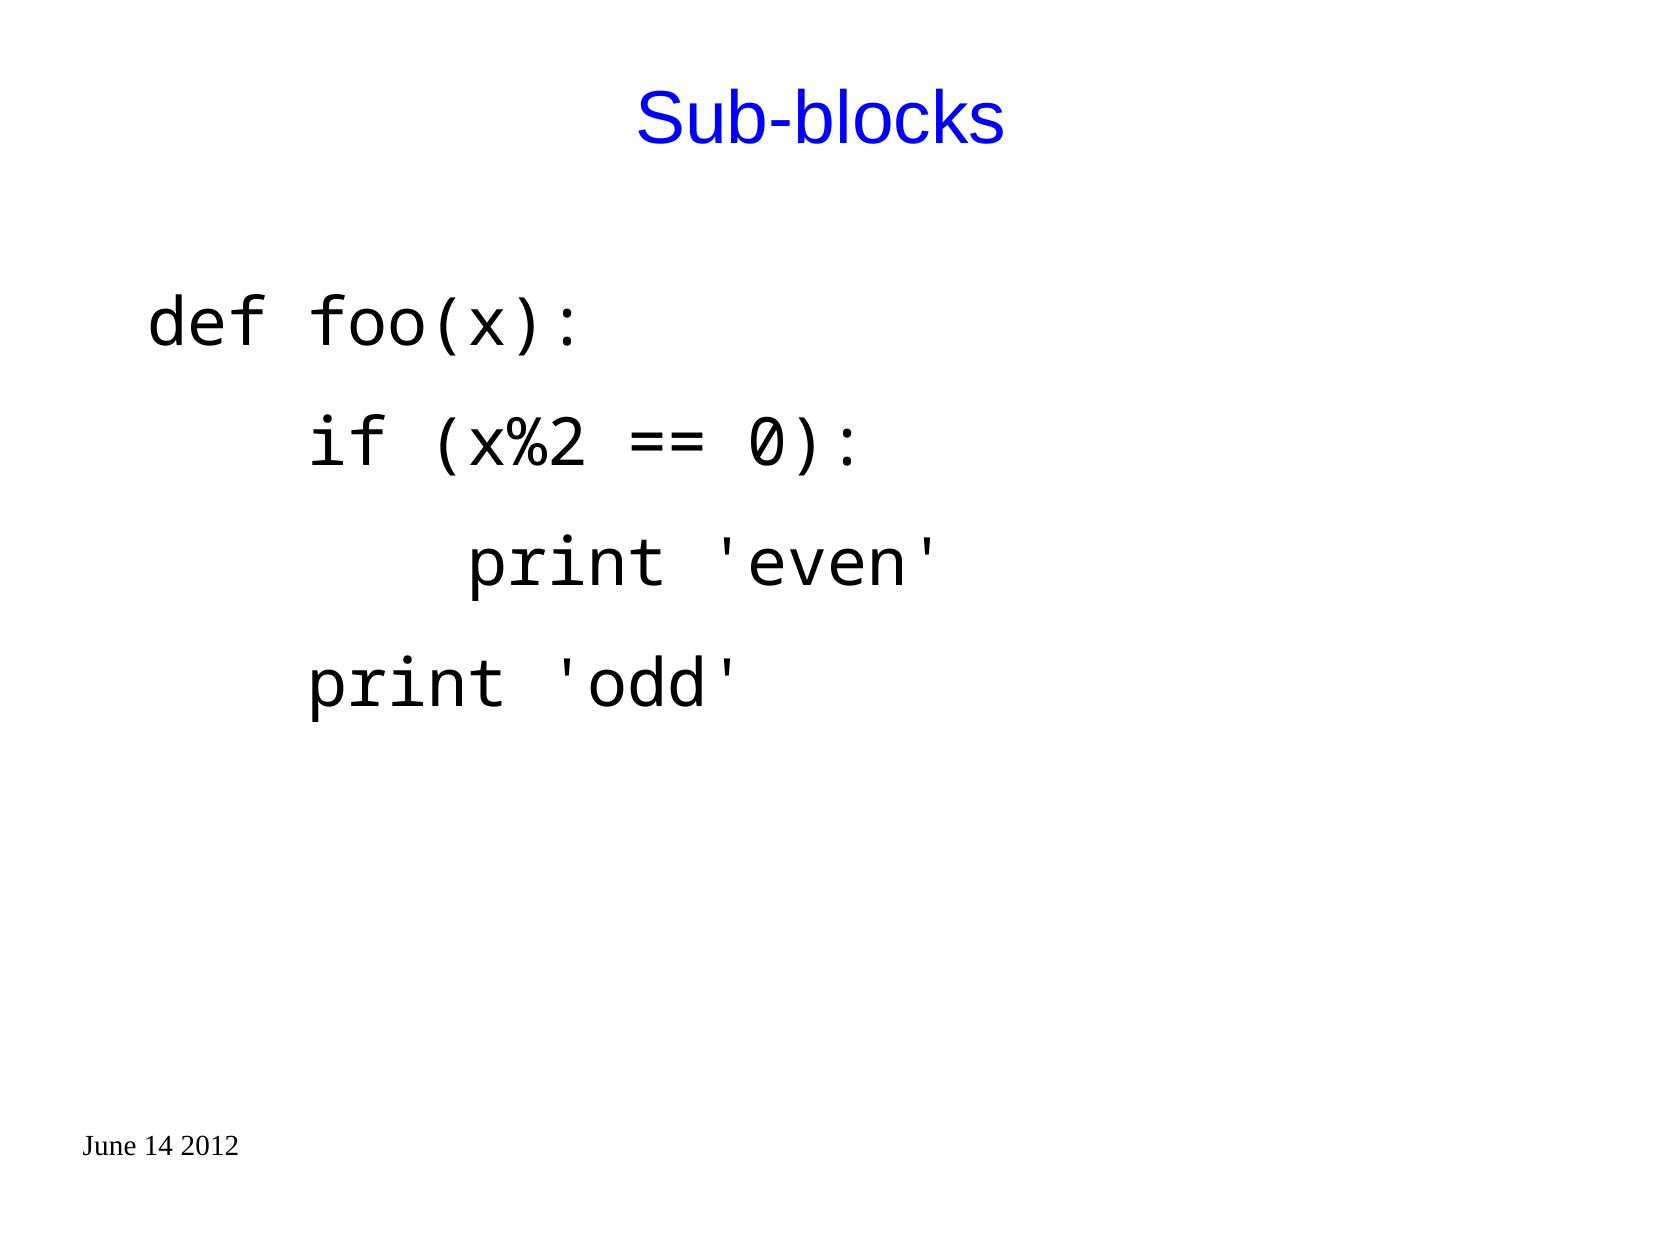

# Sub-blocks
def foo(x):
 if (x%2 == 0):
 print 'even'
 print 'odd'
June 14 2012